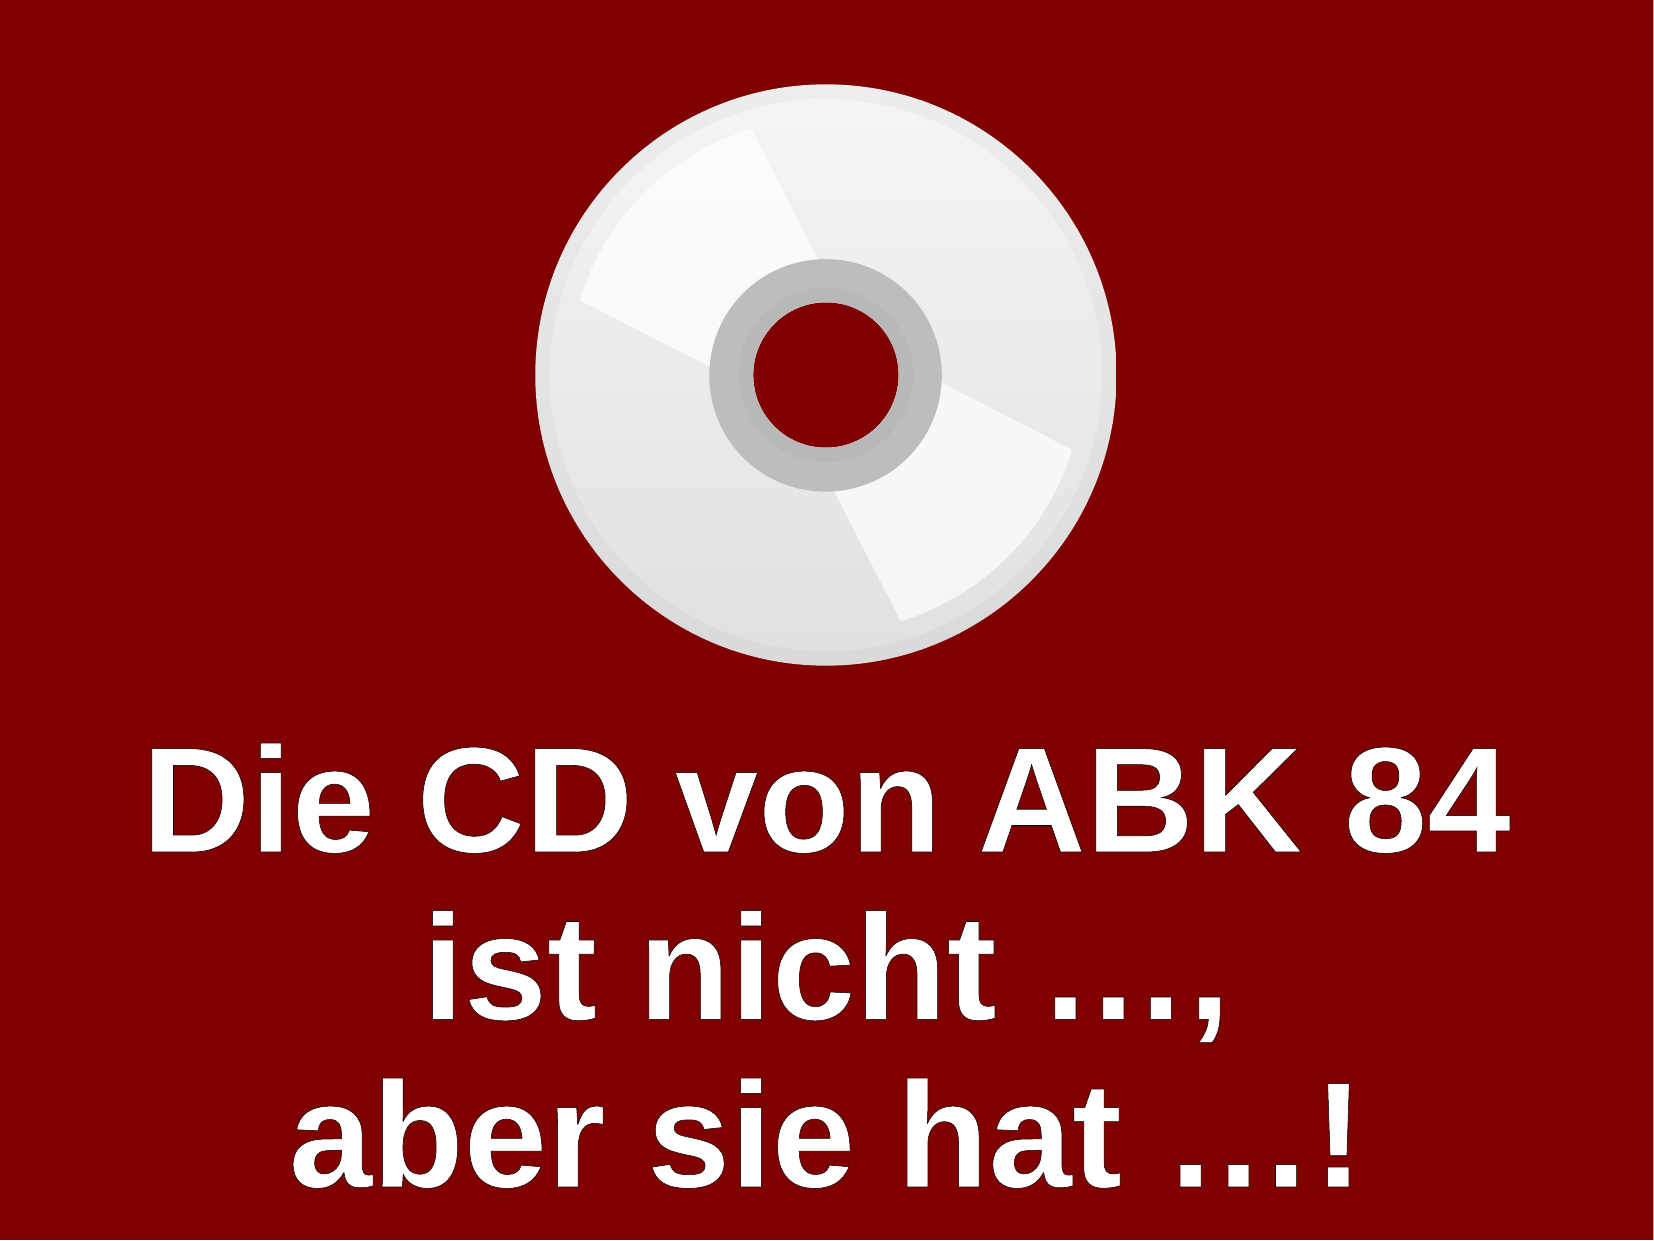

Die CD von ABK 84 ist nicht …,
aber sie hat …!